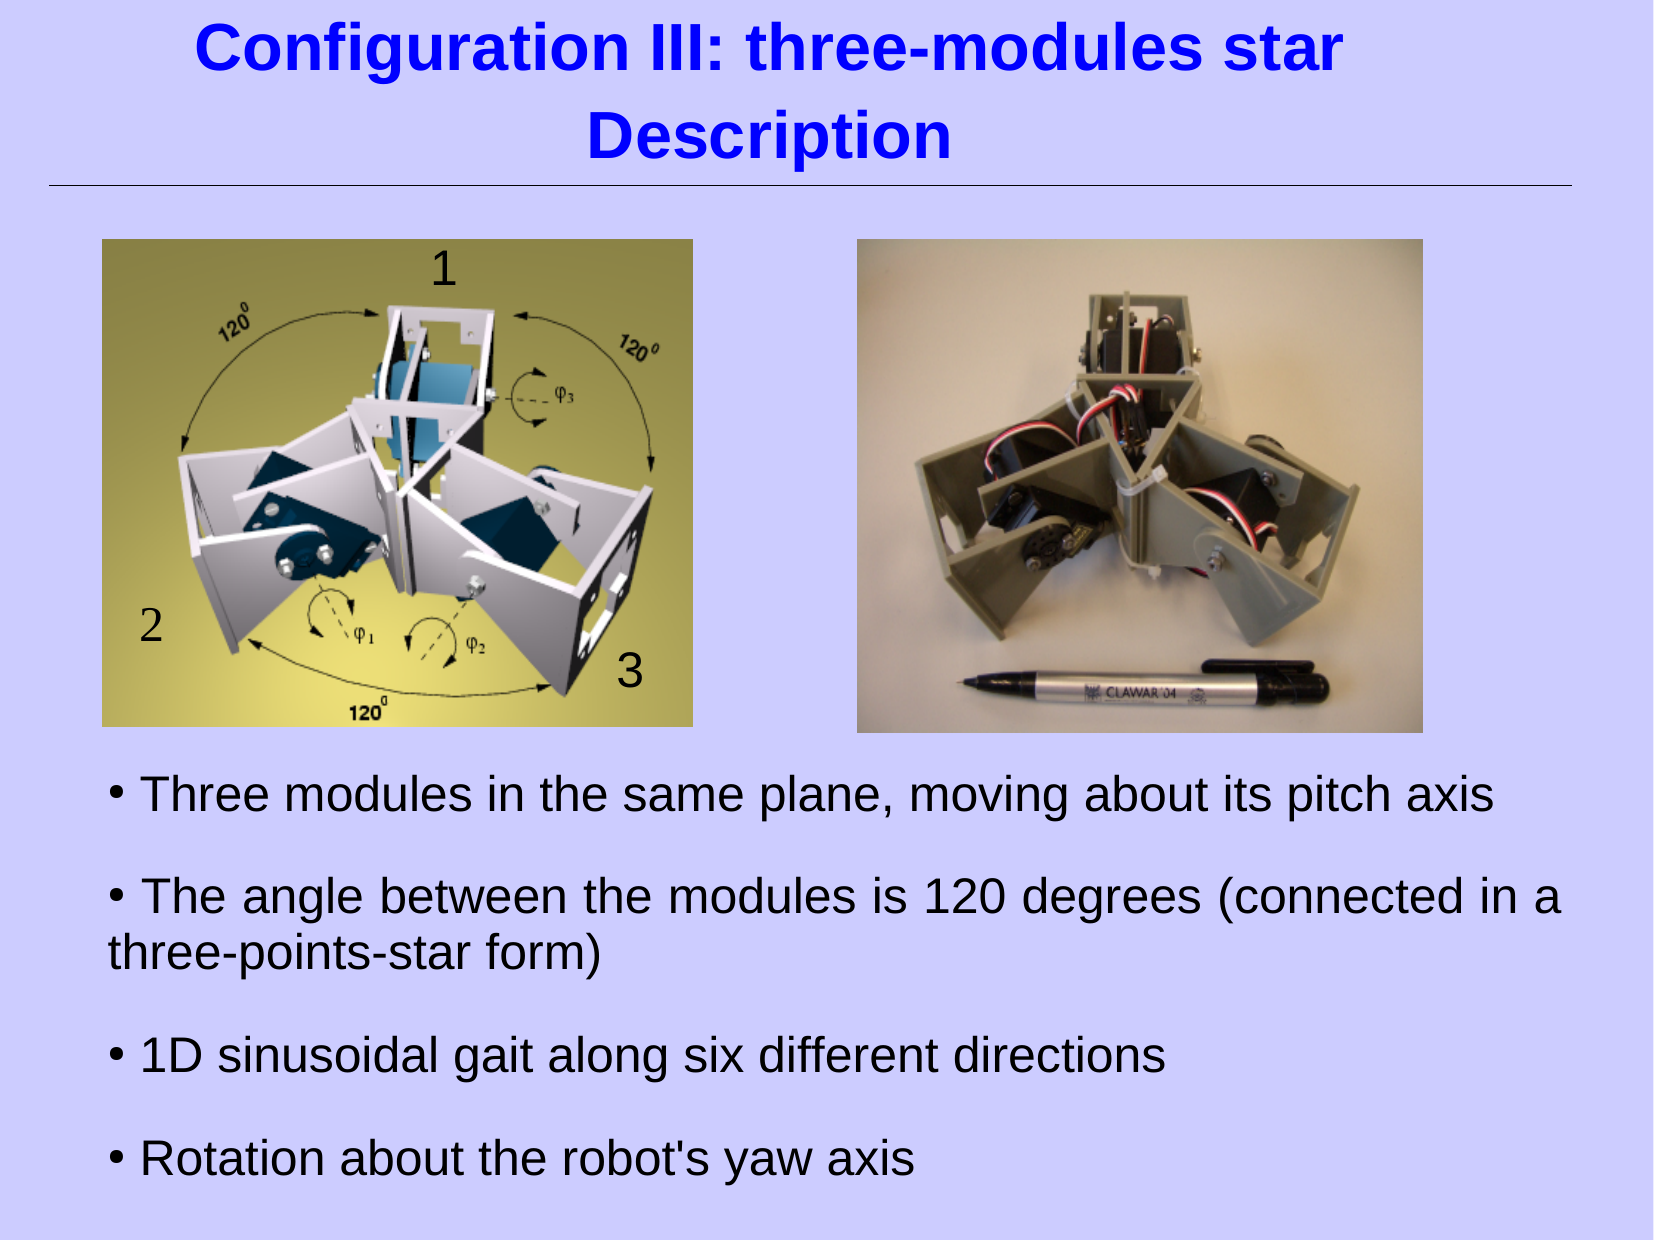

# Configuration III: three-modules star Description
1
2
3
 Three modules in the same plane, moving about its pitch axis
 The angle between the modules is 120 degrees (connected in a three-points-star form)
 1D sinusoidal gait along six different directions
 Rotation about the robot's yaw axis